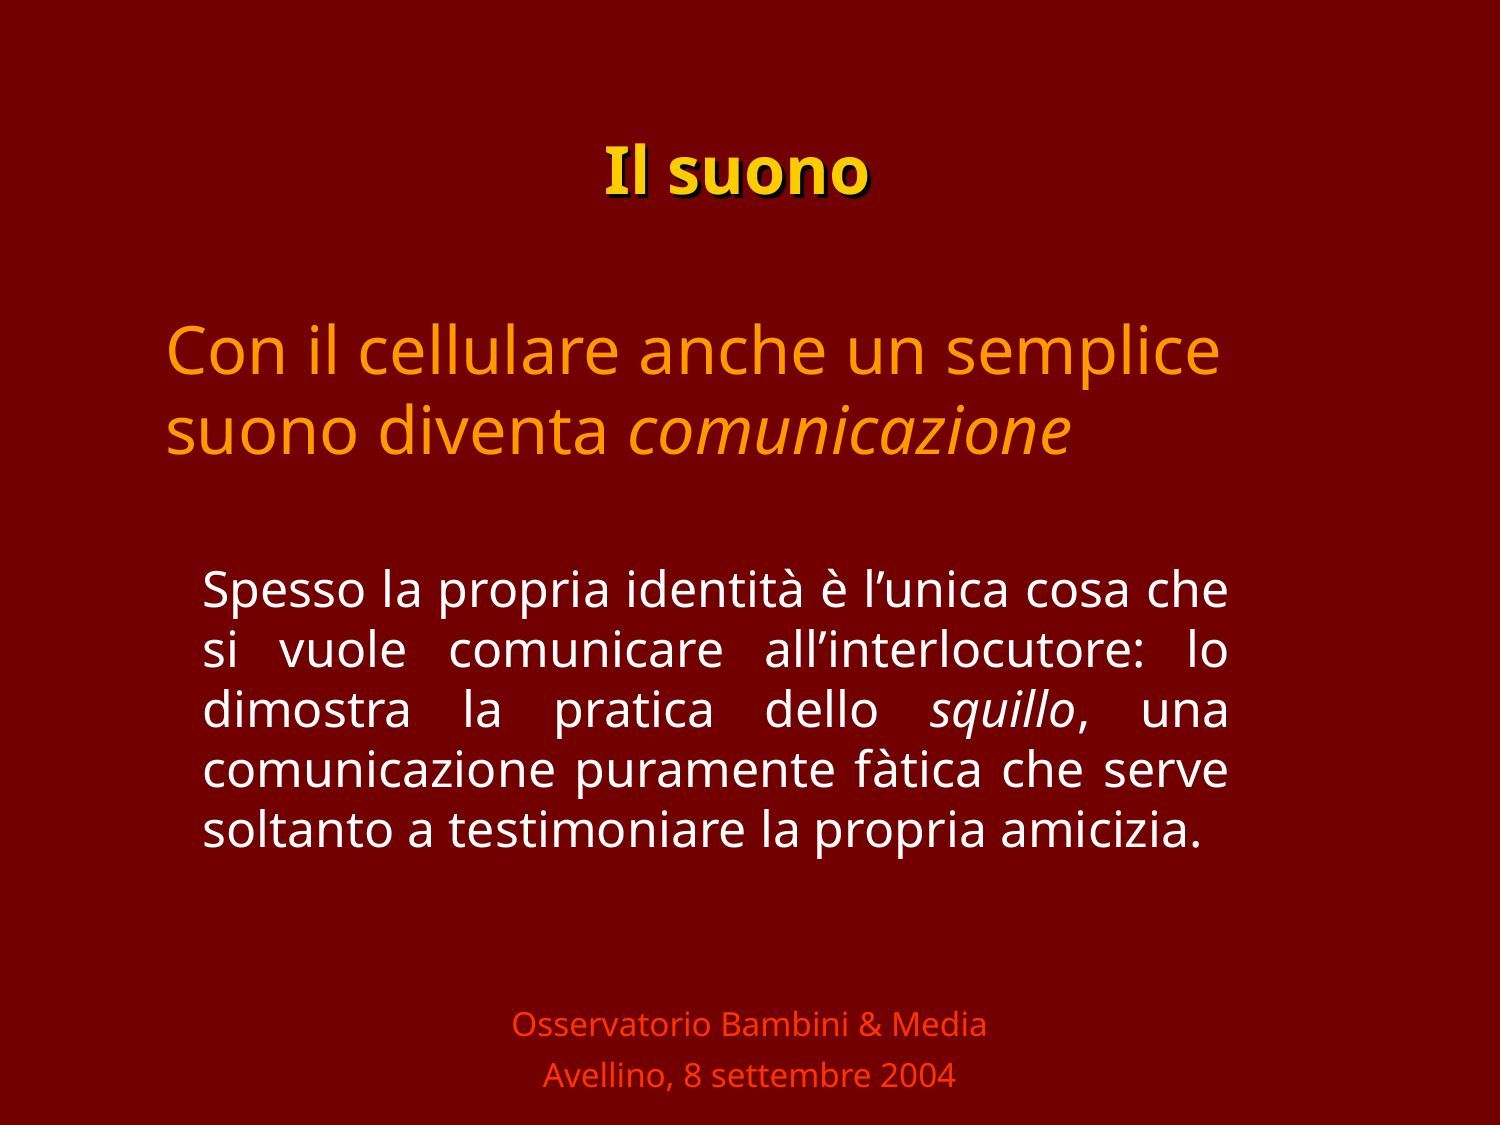

Il suono
Con il cellulare anche un semplice suono diventa comunicazione
Spesso la propria identità è l’unica cosa che si vuole comunicare all’interlocutore: lo dimostra la pratica dello squillo, una comunicazione puramente fàtica che serve soltanto a testimoniare la propria amicizia.
Osservatorio Bambini & Media
Avellino, 8 settembre 2004